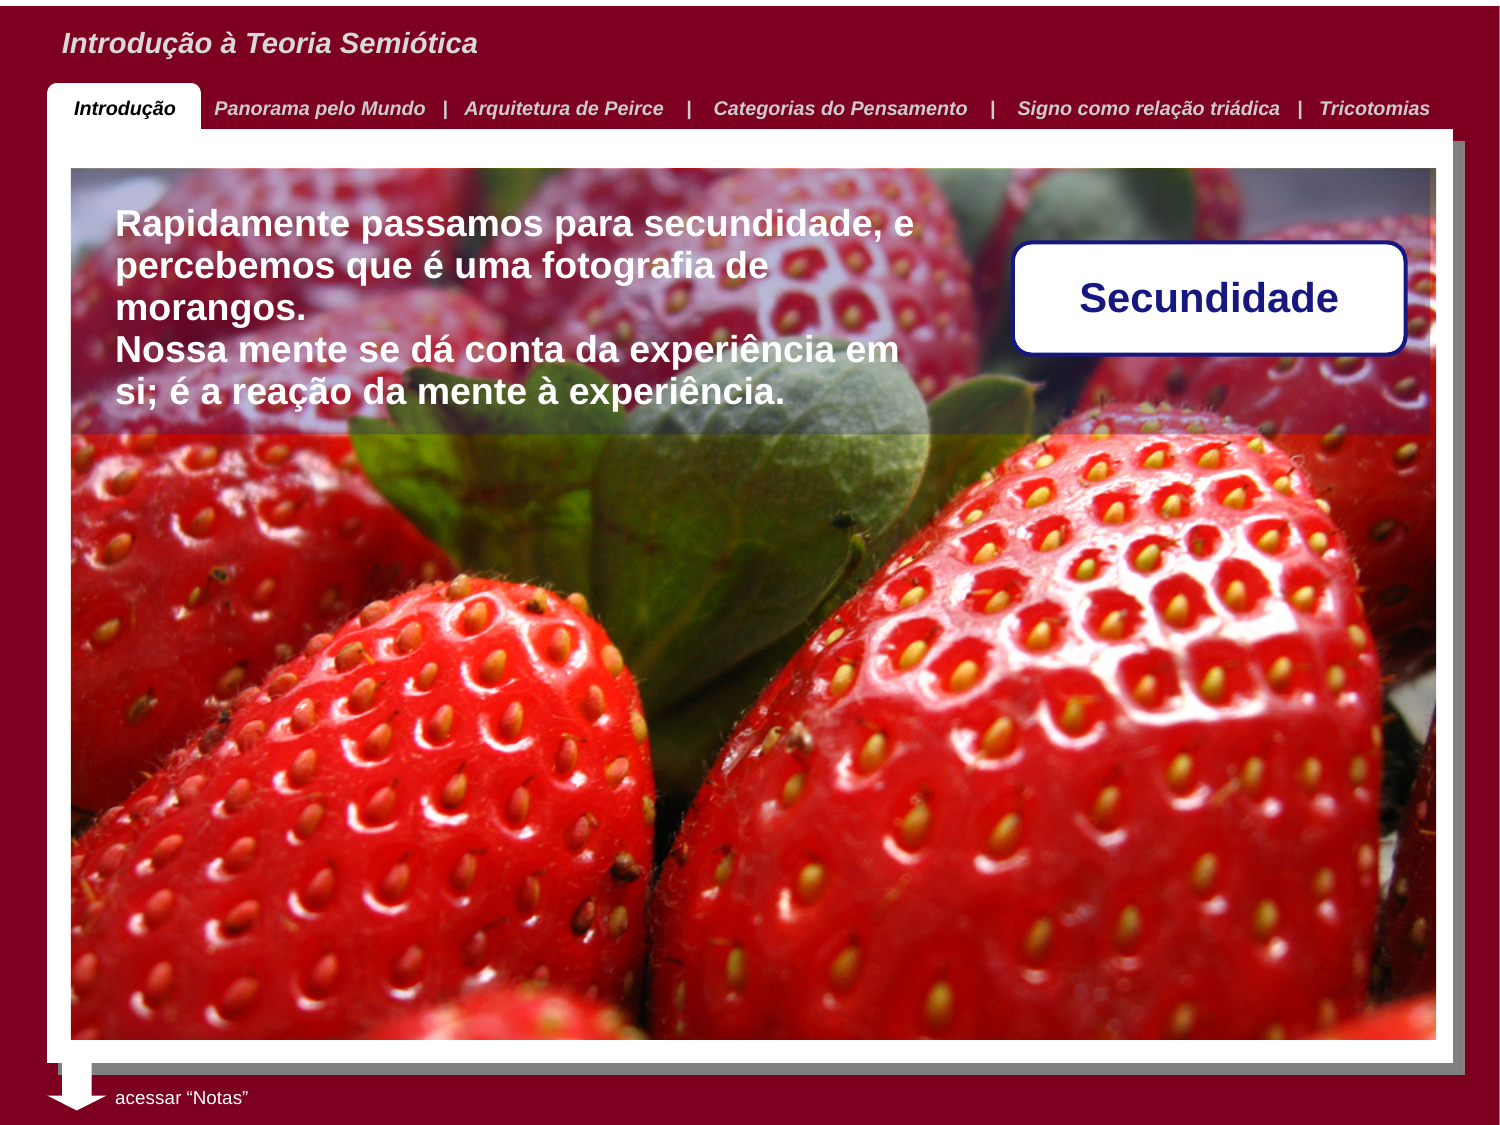

Rapidamente passamos para secundidade, e percebemos que é uma fotografia de morangos.
Nossa mente se dá conta da experiência em si; é a reação da mente à experiência.
Secundidade
acessar “Notas”